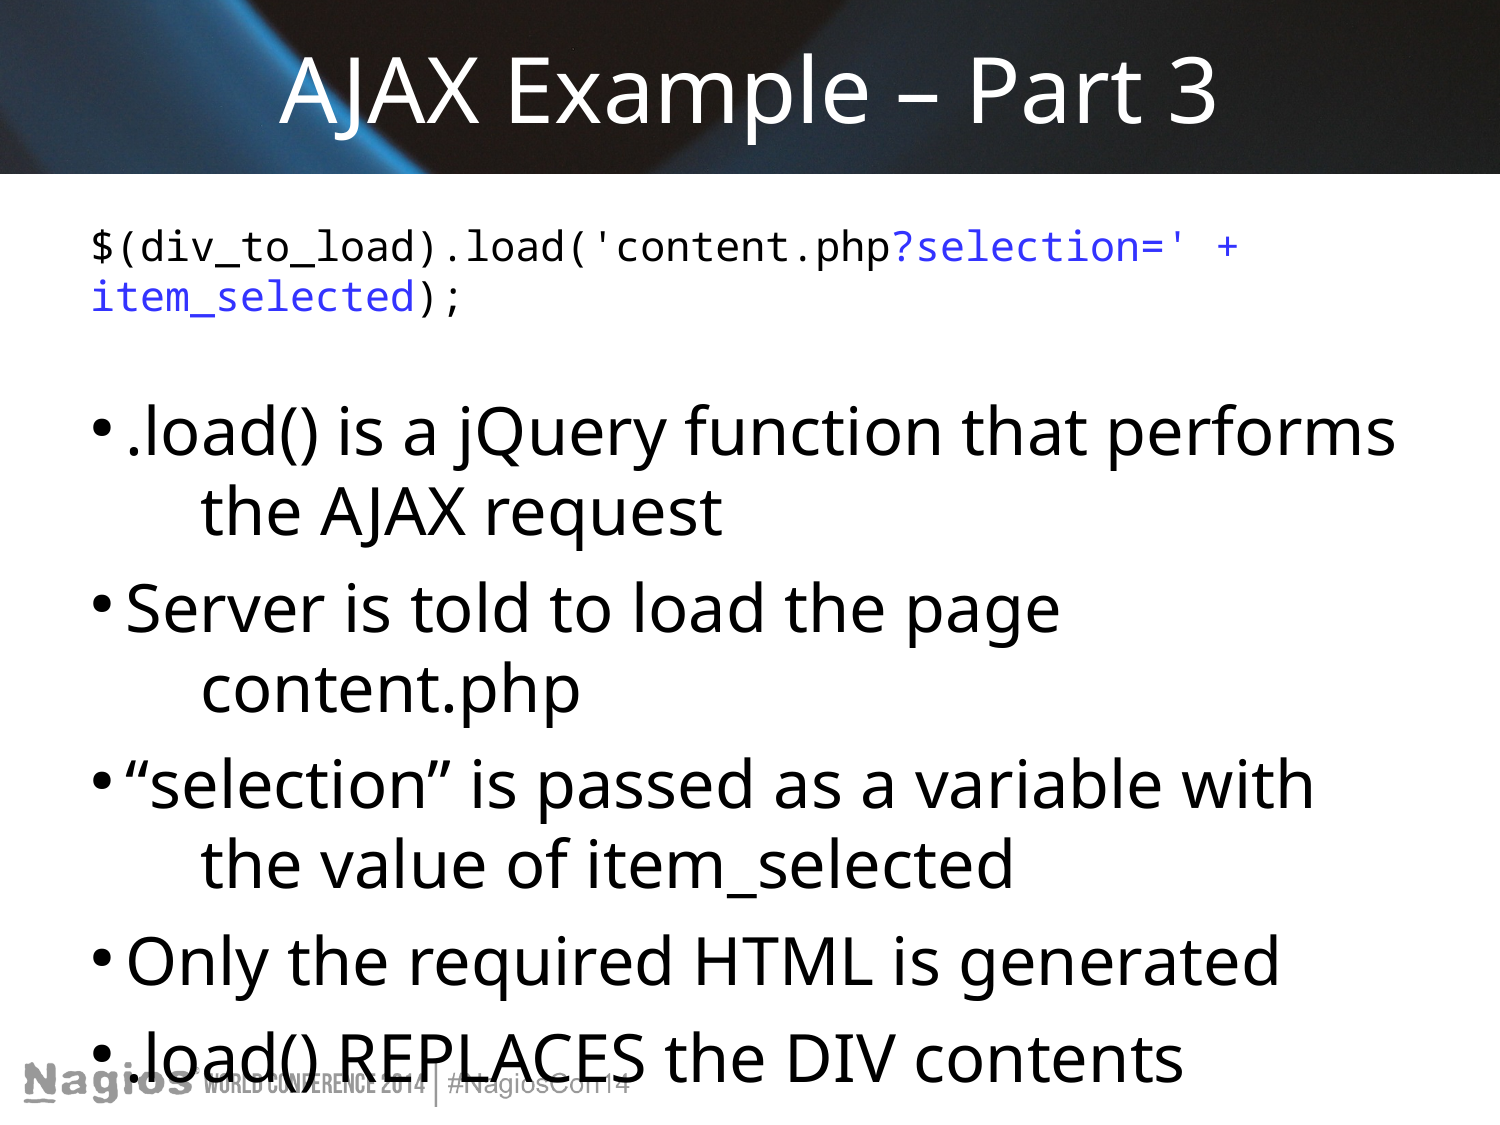

# AJAX Example – Part 3
$(div_to_load).load('content.php?selection=' + item_selected);
.load() is a jQuery function that performs the AJAX request
Server is told to load the page content.php
“selection” is passed as a variable with the value of item_selected
Only the required HTML is generated
.load() REPLACES the DIV contents